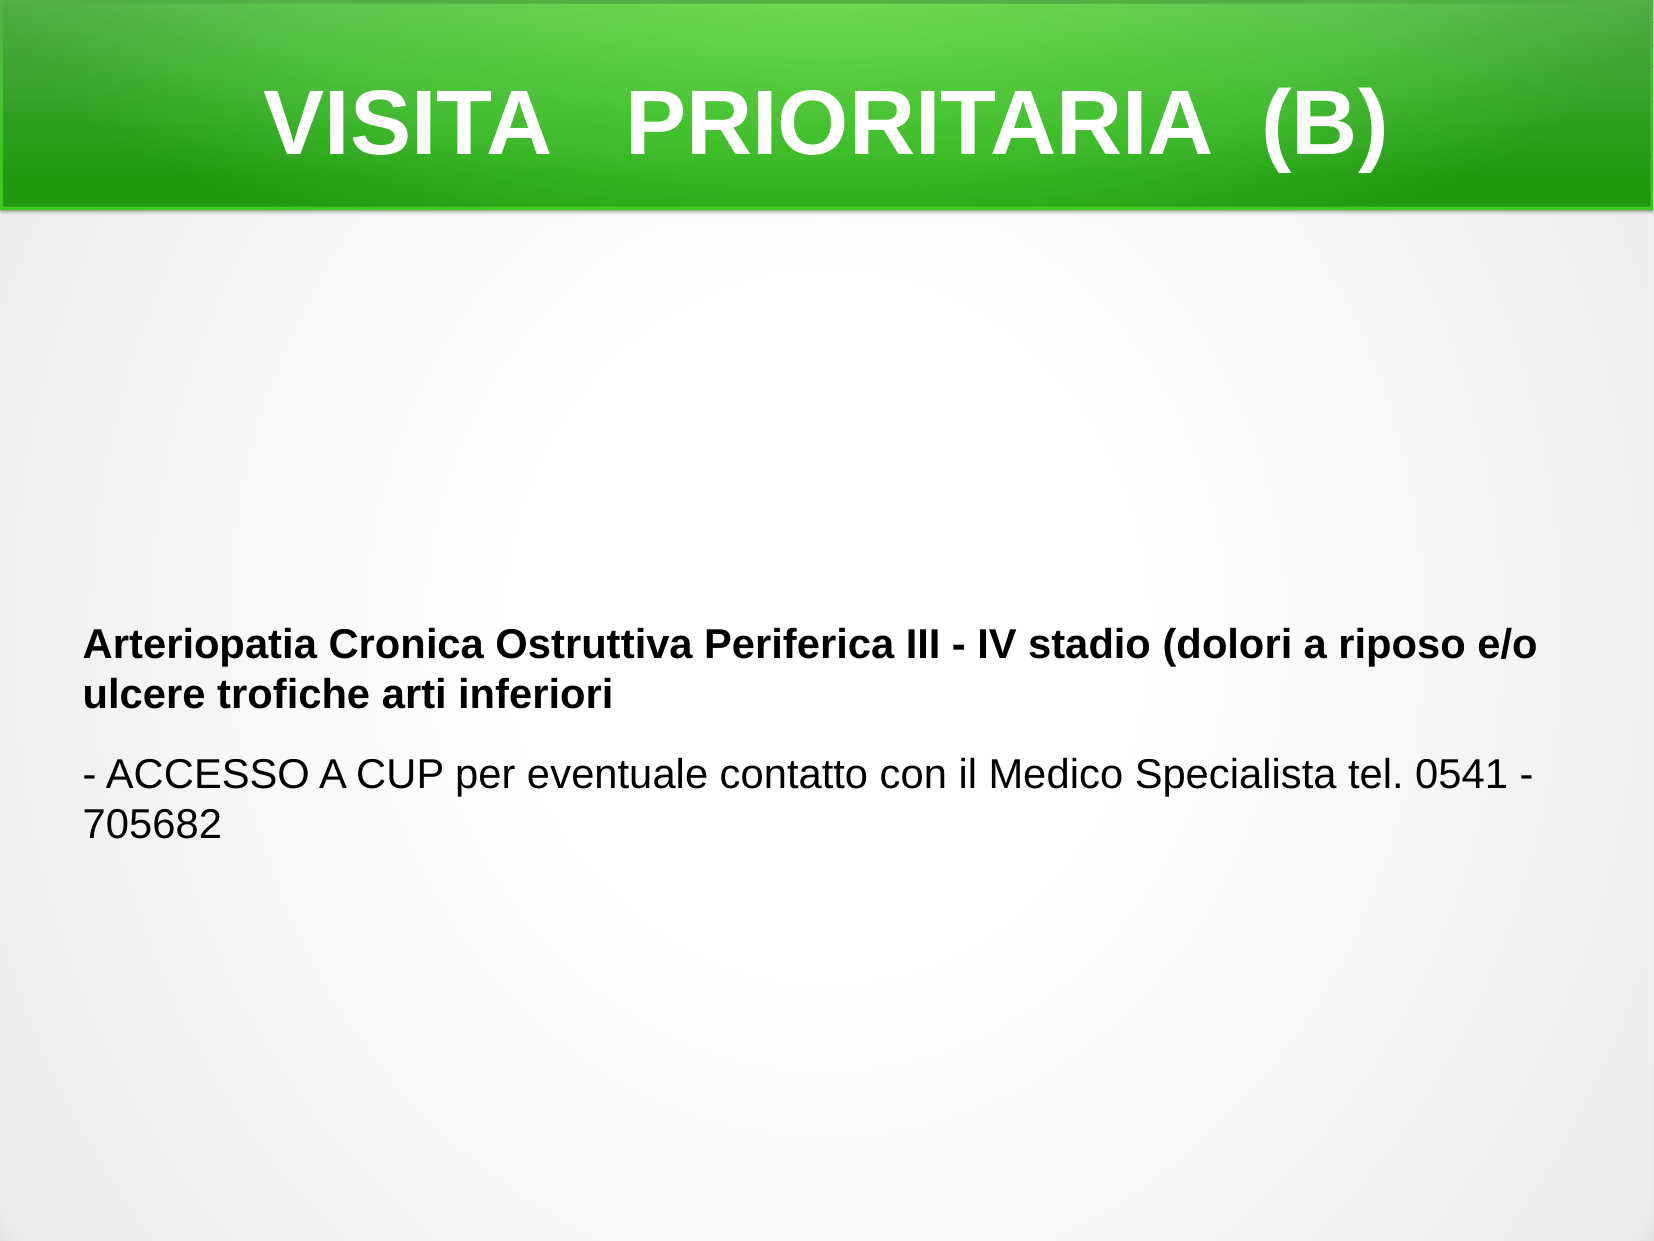

# VISITA PRIORITARIA (B)
Arteriopatia Cronica Ostruttiva Periferica III - IV stadio (dolori a riposo e/o ulcere trofiche arti inferiori
- ACCESSO A CUP per eventuale contatto con il Medico Specialista tel. 0541 - 705682